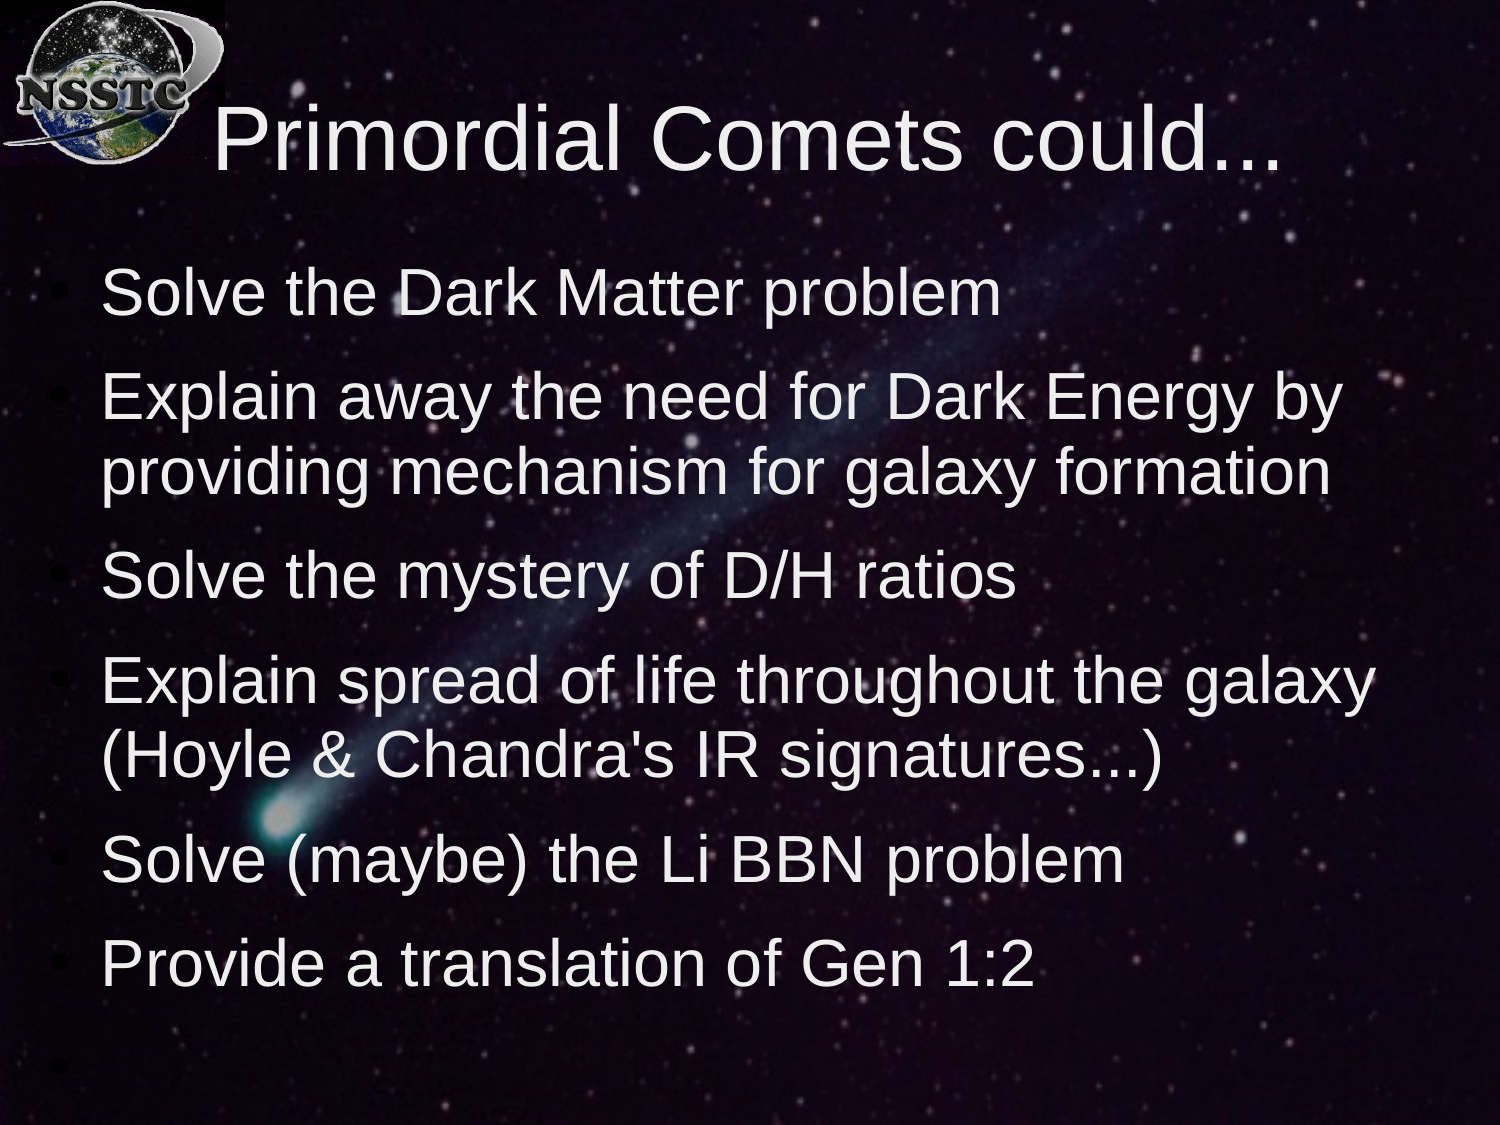

# Primordial Comets could...
Solve the Dark Matter problem
Explain away the need for Dark Energy by providing mechanism for galaxy formation
Solve the mystery of D/H ratios
Explain spread of life throughout the galaxy (Hoyle & Chandra's IR signatures...)
Solve (maybe) the Li BBN problem
Provide a translation of Gen 1:2